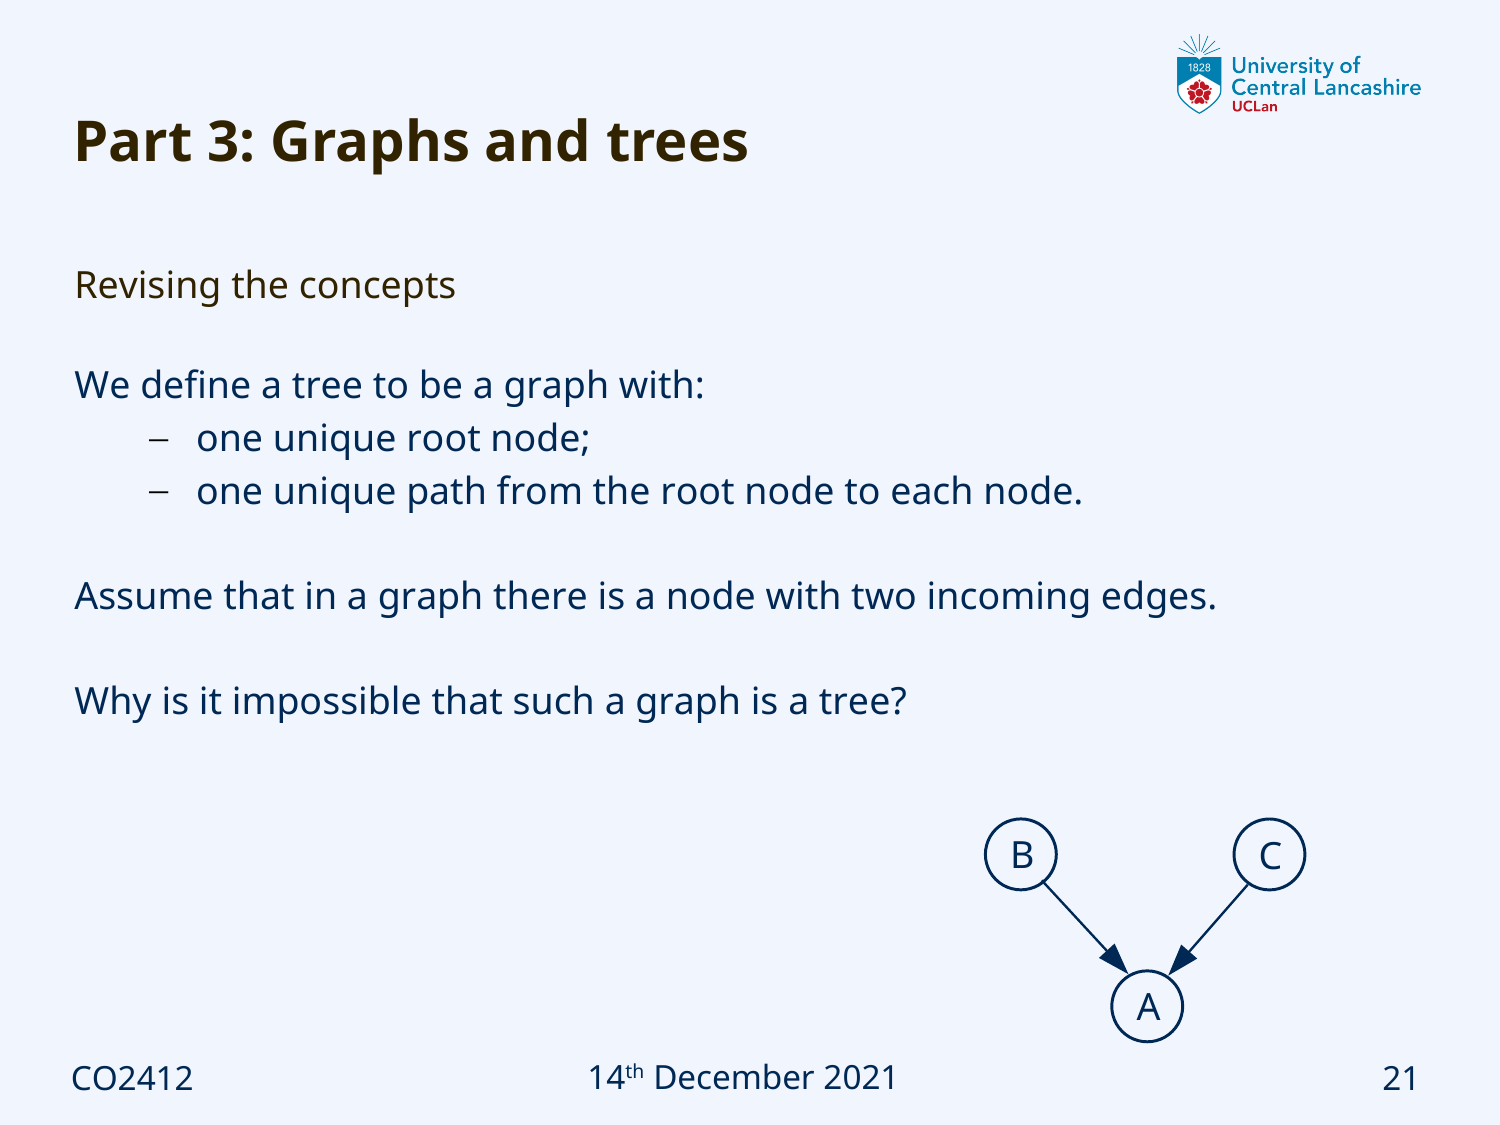

# Part 3: Graphs and trees
Revising the concepts
We define a tree to be a graph with:
one unique root node;
one unique path from the root node to each node.
Assume that in a graph there is a node with two incoming edges.
Why is it impossible that such a graph is a tree?
B
C
A